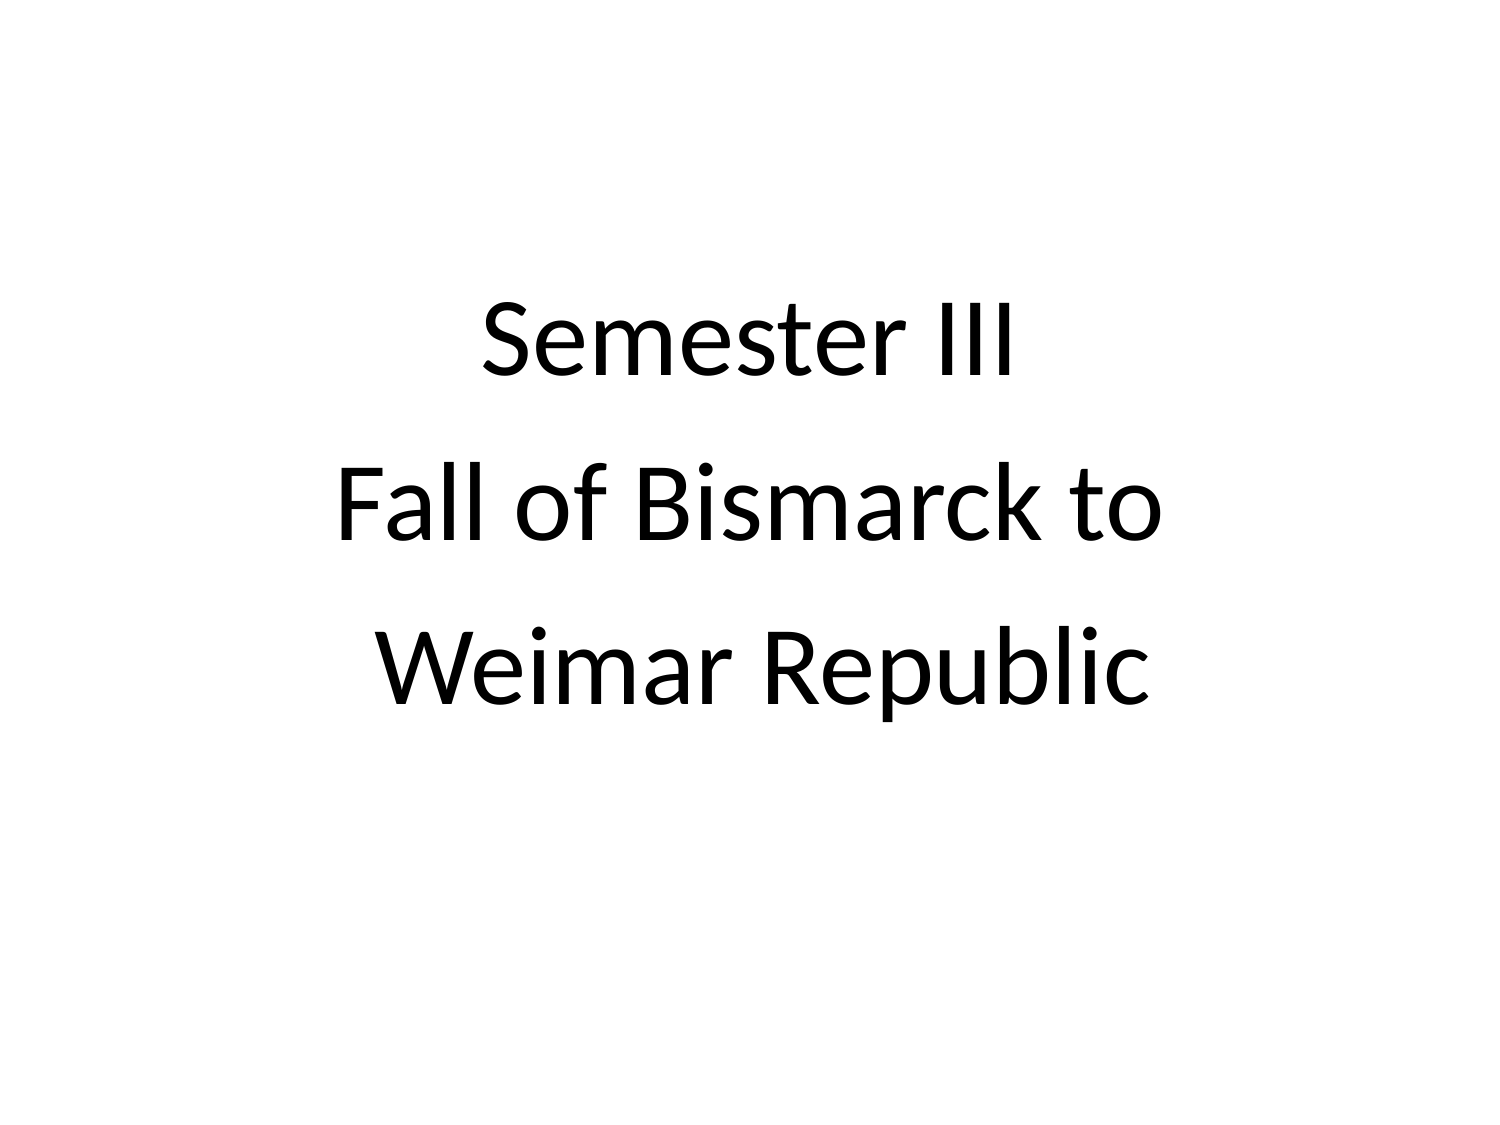

# Semester III
Fall of Bismarck to
 Weimar Republic